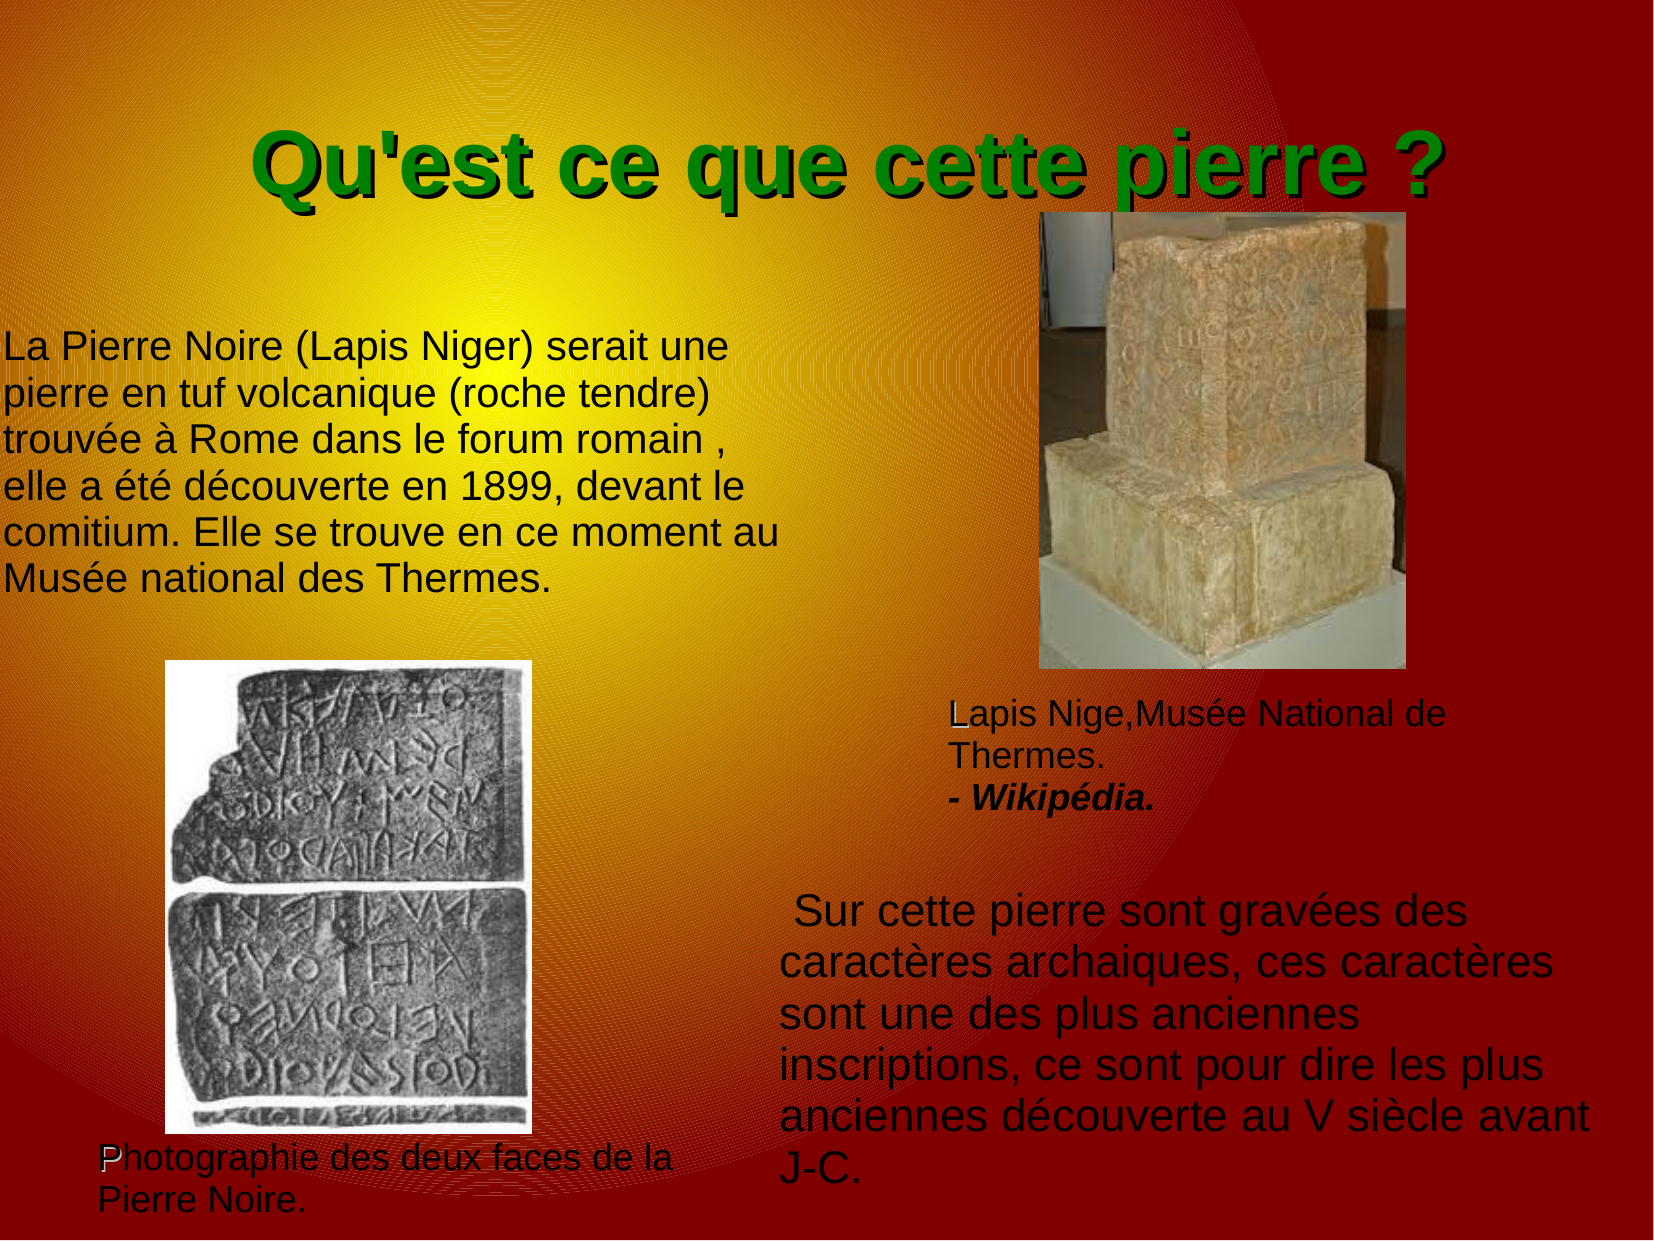

# Qu'est ce que cette pierre ?
La Pierre Noire (Lapis Niger) serait une pierre en tuf volcanique (roche tendre) trouvée à Rome dans le forum romain , elle a été découverte en 1899, devant le comitium. Elle se trouve en ce moment au Musée national des Thermes.
Lapis Nige,Musée National de Thermes.
- Wikipédia.
 Sur cette pierre sont gravées des caractères archaiques, ces caractères sont une des plus anciennes inscriptions, ce sont pour dire les plus anciennes découverte au V siècle avant J-C.
Photographie des deux faces de la Pierre Noire.